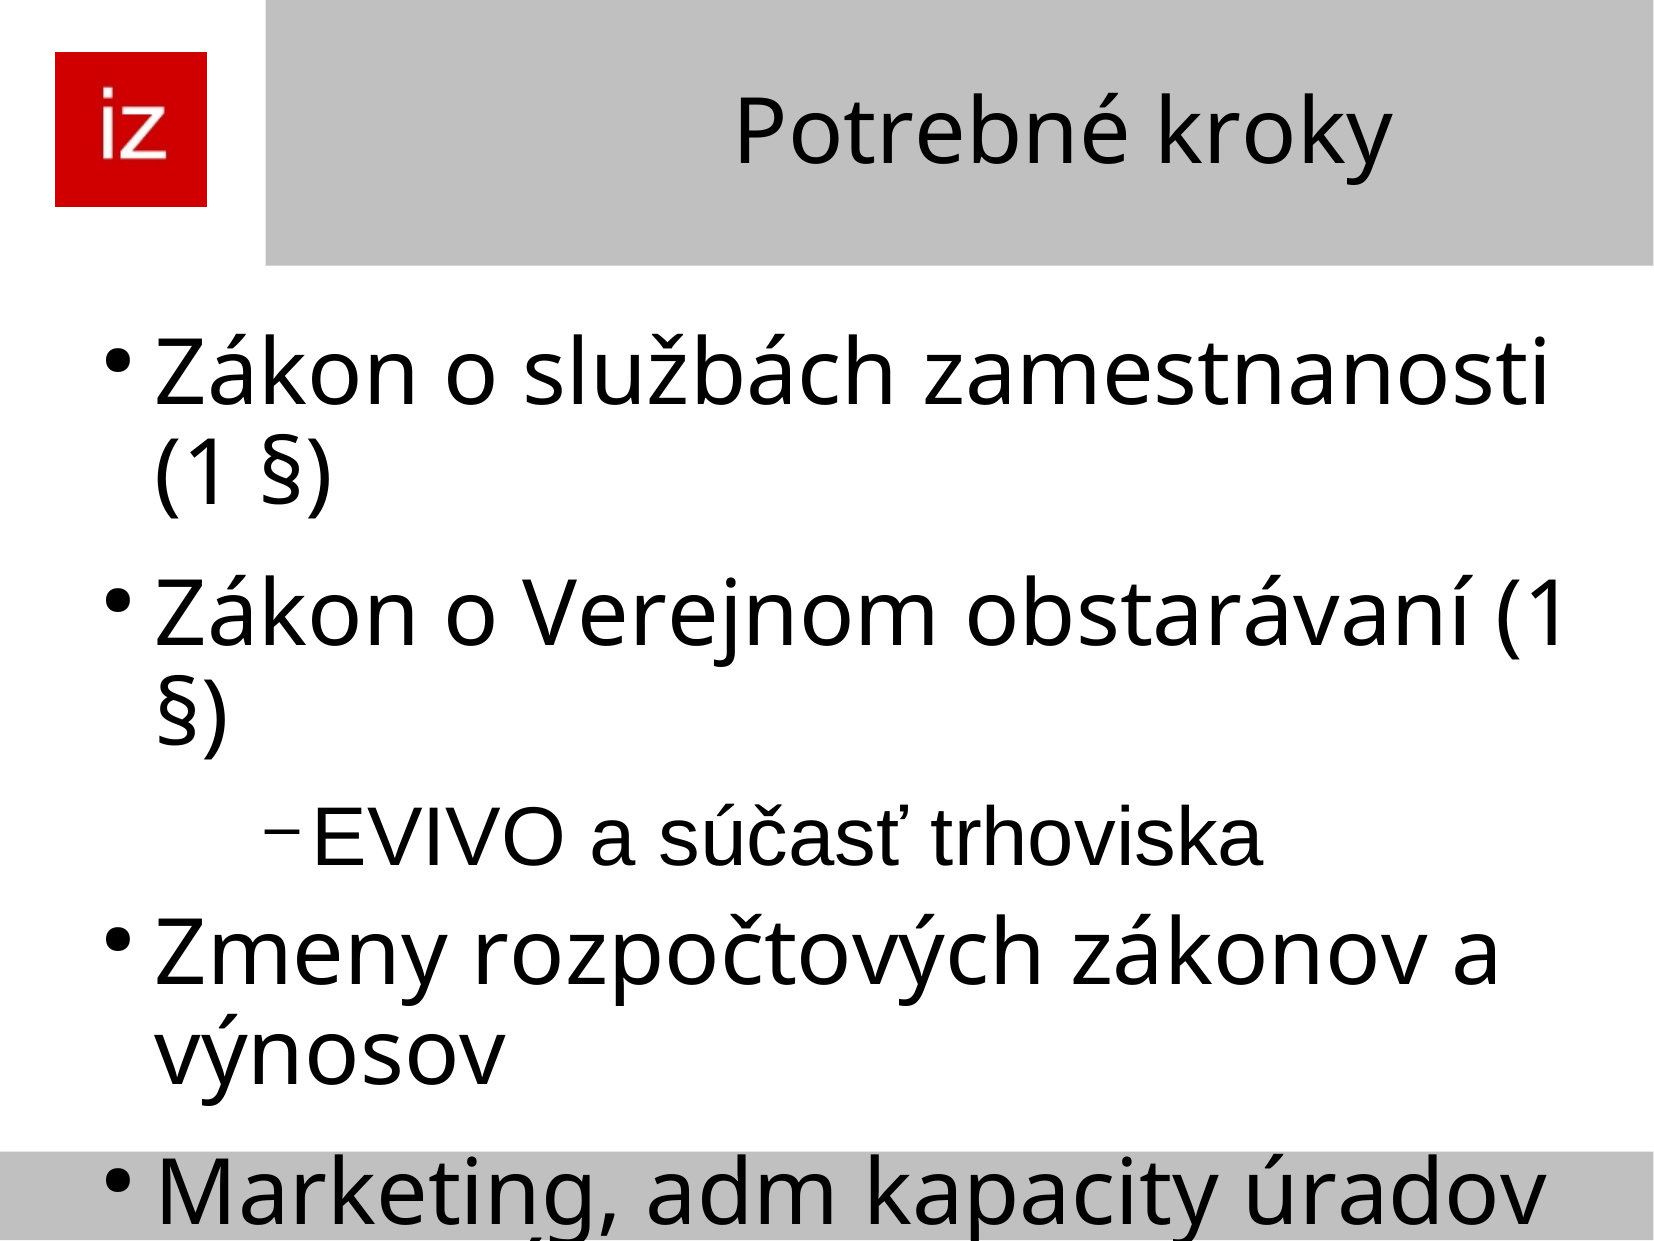

# Potrebné kroky
Zákon o službách zamestnanosti (1 §)
Zákon o Verejnom obstarávaní (1 §)
EVIVO a súčasť trhoviska
Zmeny rozpočtových zákonov a výnosov
Marketing, adm kapacity úradov práce a ÚVO, štartovacie fondy a pomoc, vzory, školenia, rovnomernosť, verejné povedomie,